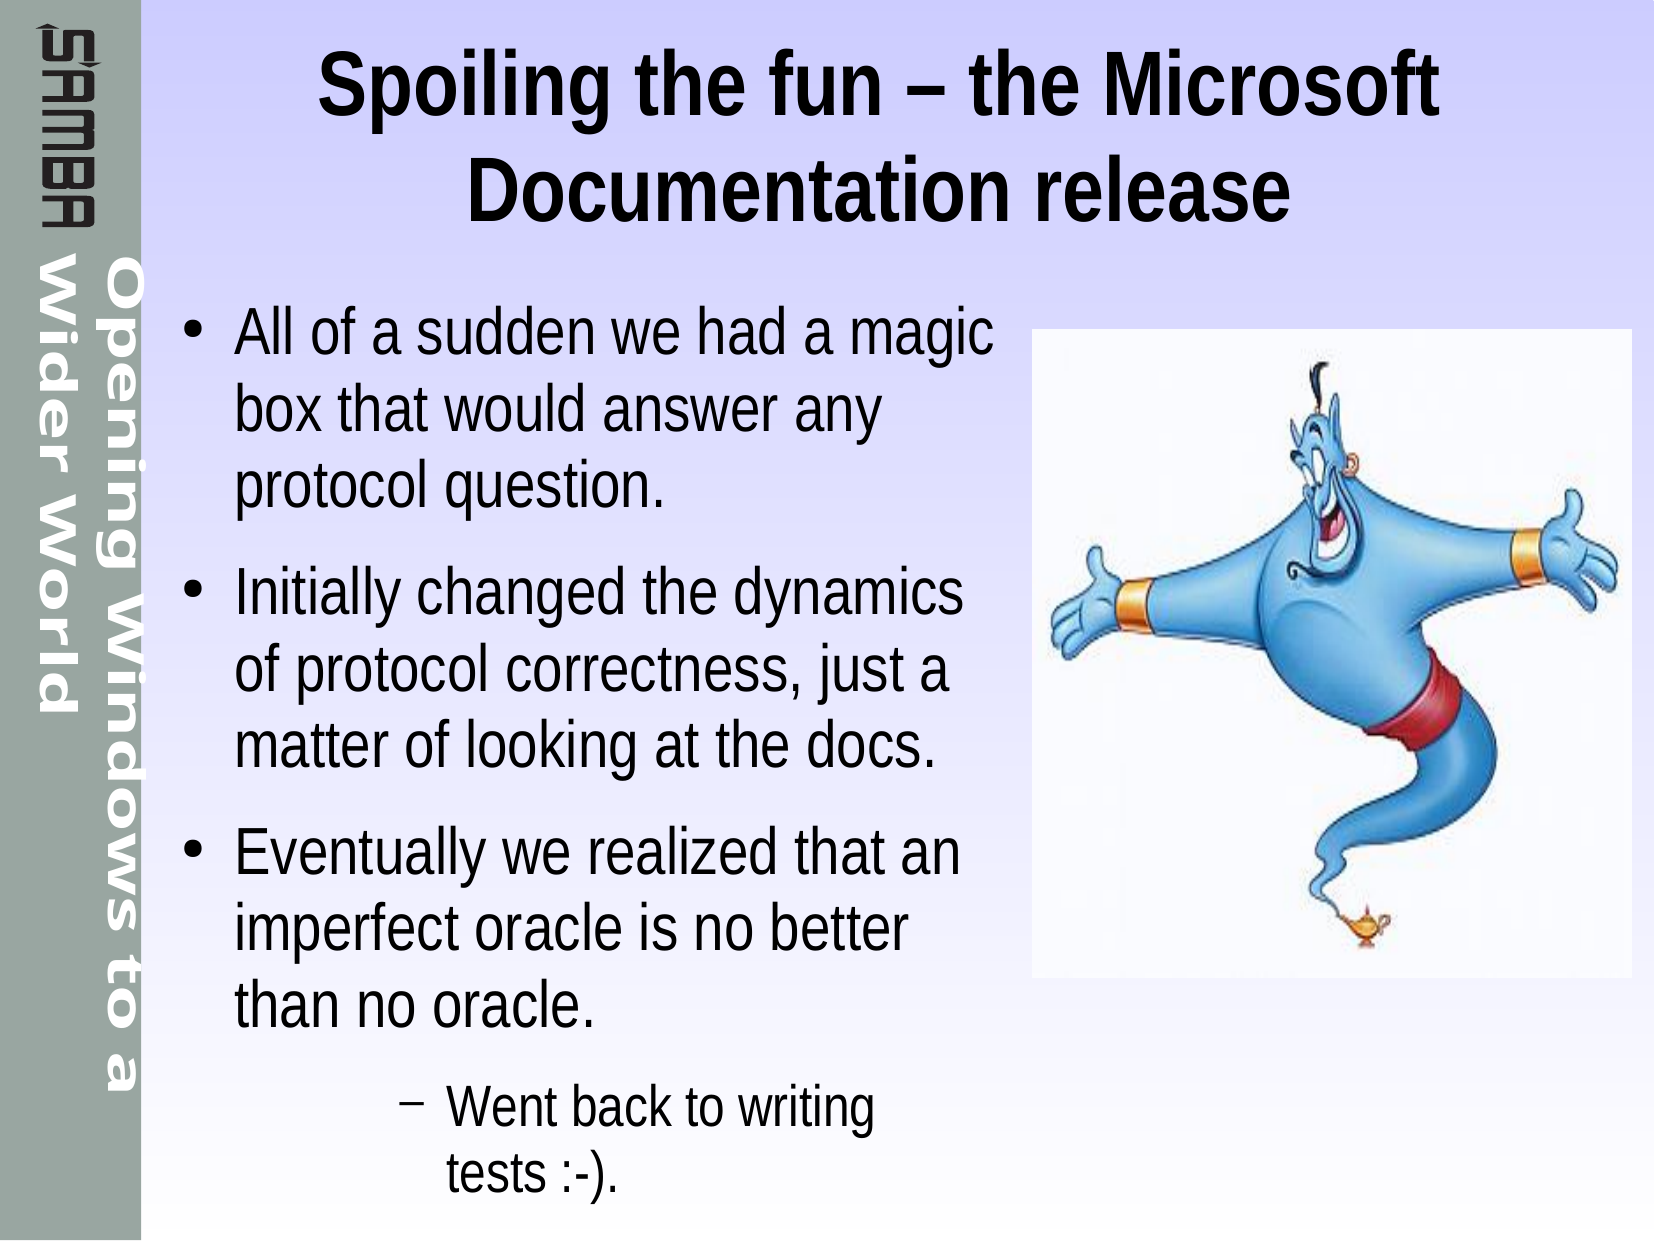

# Spoiling the fun – the Microsoft Documentation release
All of a sudden we had a magic box that would answer any protocol question.
Initially changed the dynamics of protocol correctness, just a matter of looking at the docs.
Eventually we realized that an imperfect oracle is no better than no oracle.
Went back to writing tests :-).